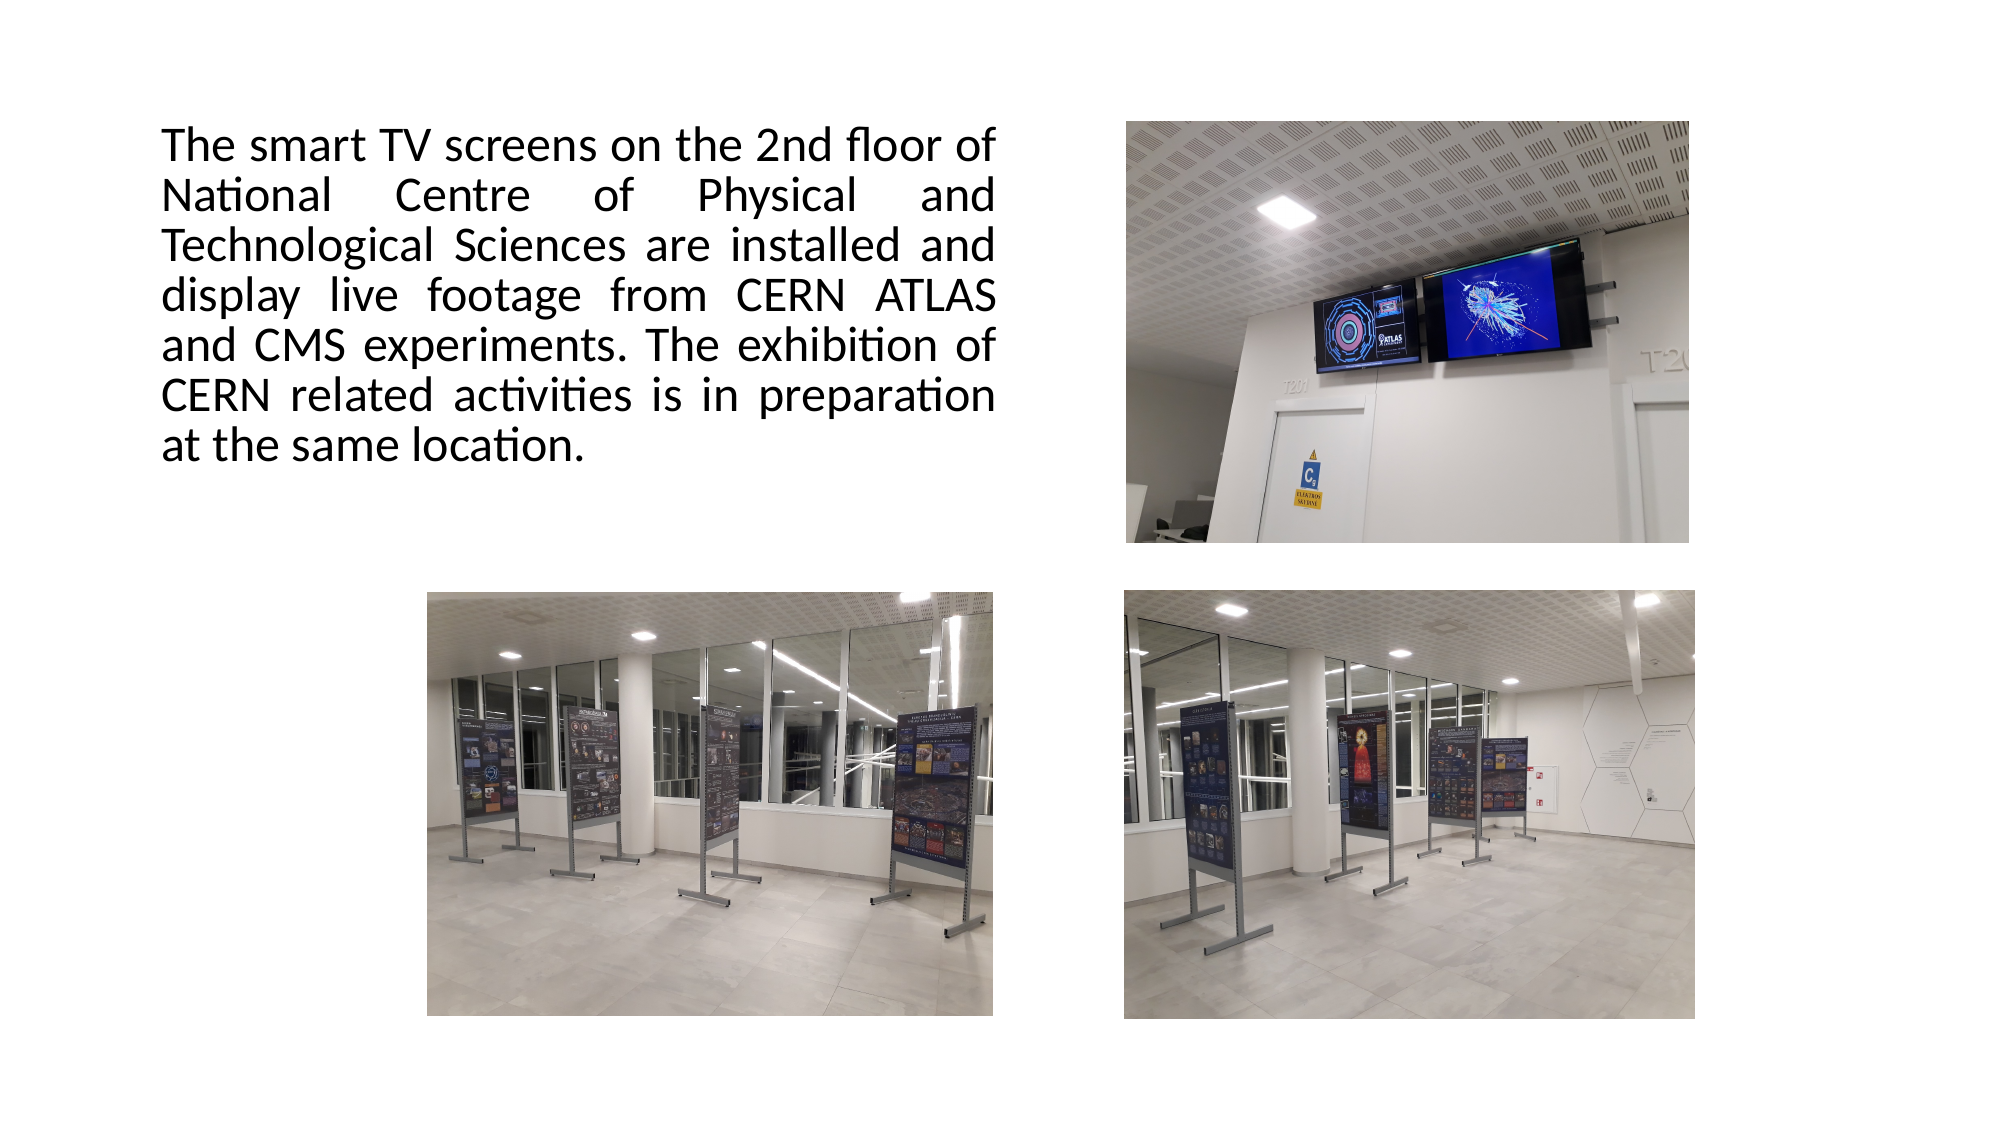

The smart TV screens on the 2nd floor of National Centre of Physical and Technological Sciences are installed and display live footage from CERN ATLAS and CMS experiments. The exhibition of CERN related activities is in preparation at the same location.